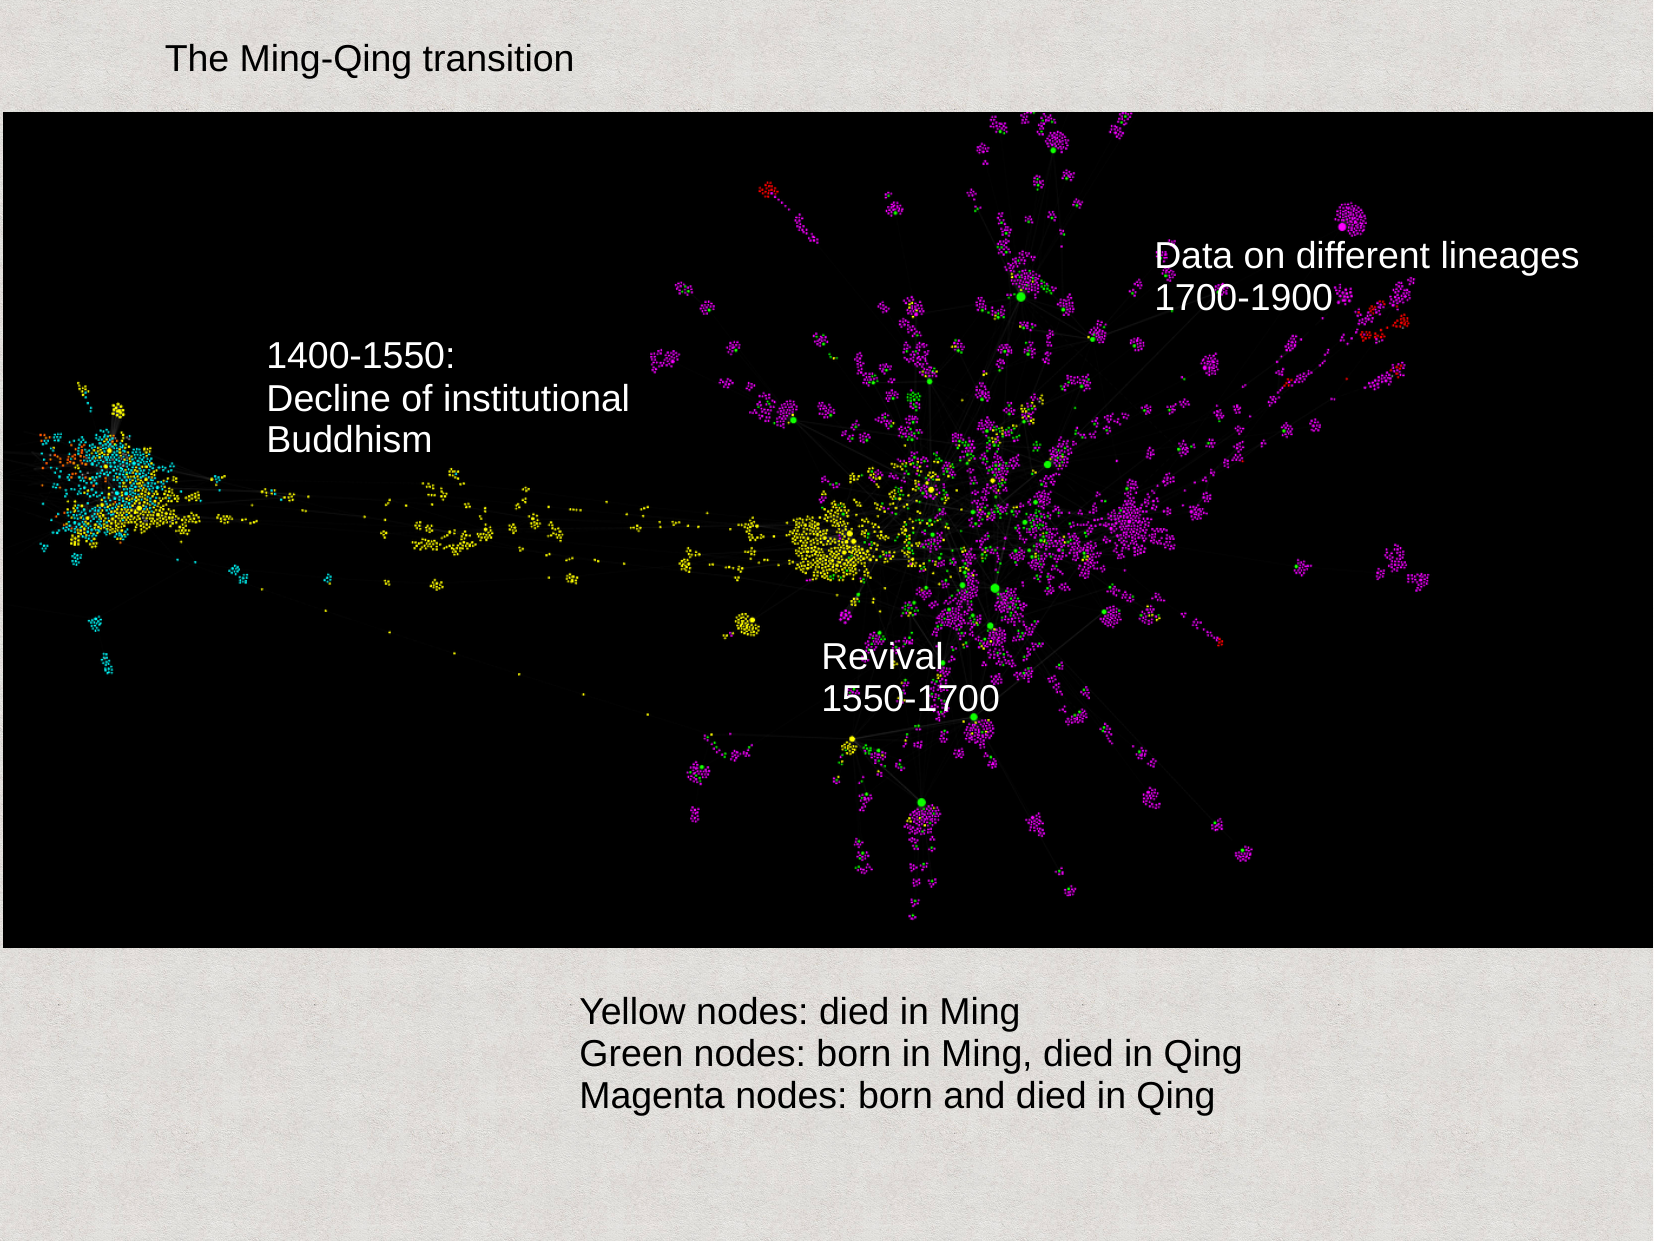

The Ming-Qing transition
Data on different lineages
1700-1900
1400-1550:
Decline of institutional Buddhism
Revival
1550-1700
Yellow nodes: died in Ming
Green nodes: born in Ming, died in Qing
Magenta nodes: born and died in Qing